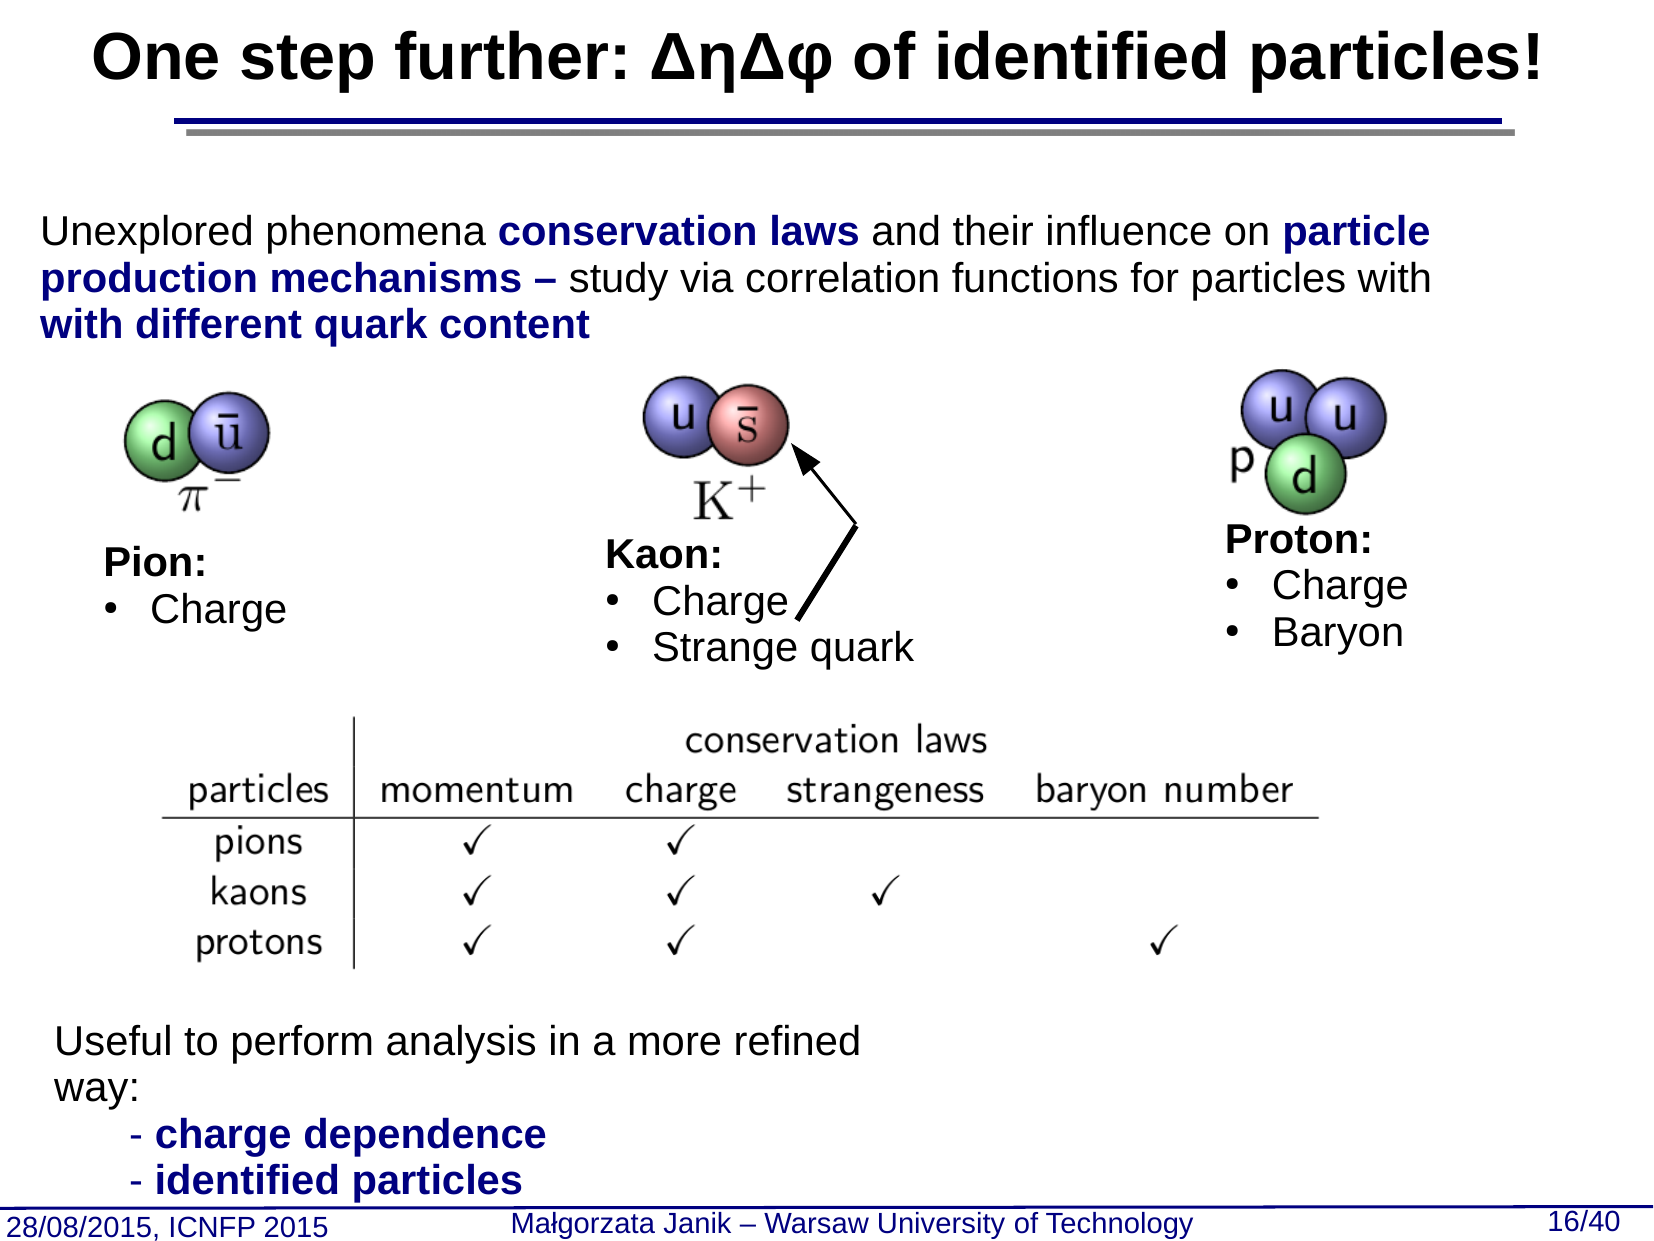

# One step further: ΔηΔφ of identified particles!
Unexplored phenomena conservation laws and their influence on particle production mechanisms – study via correlation functions for particles with with different quark content
Proton:
 Charge
 Baryon
Kaon:
 Charge
 Strange quark
Pion:
 Charge
Useful to perform analysis in a more refined way:
	- charge dependence
	- identified particles